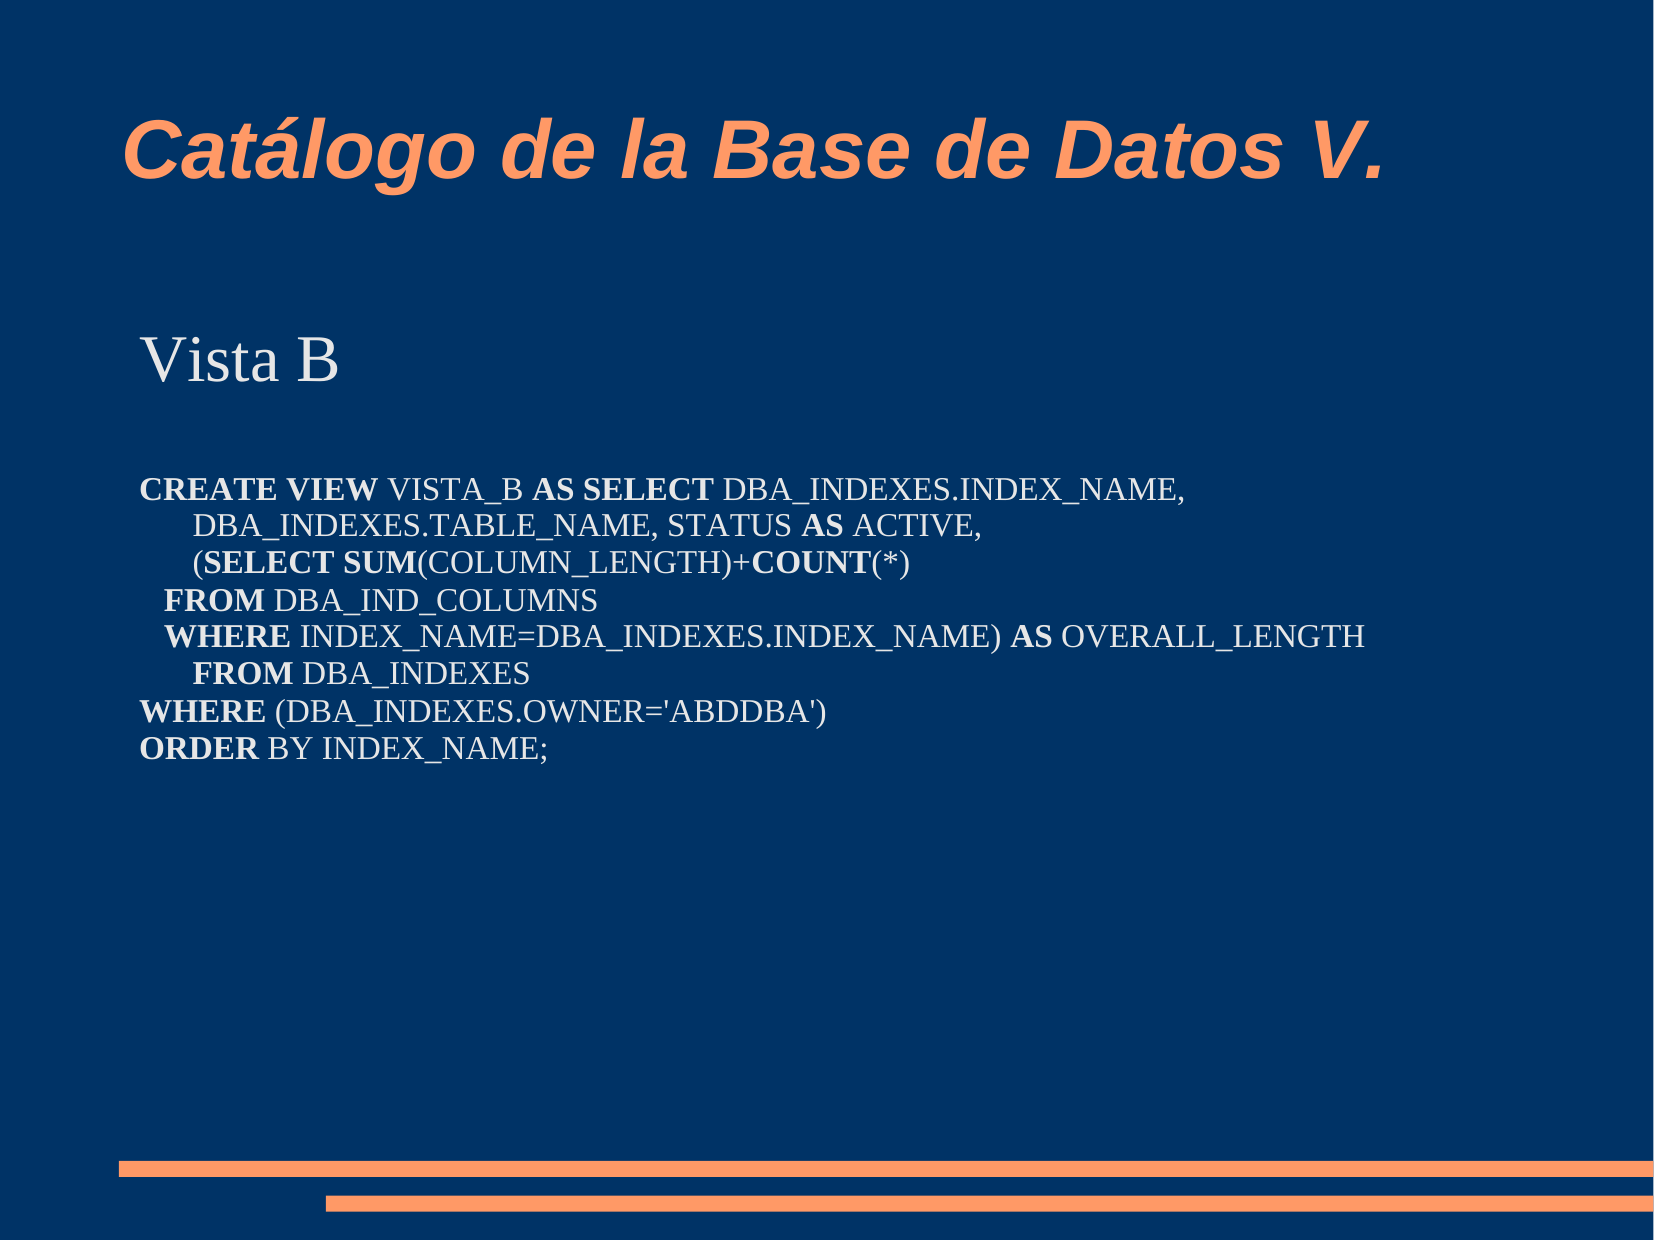

# Catálogo de la Base de Datos V.
Vista B
CREATE VIEW VISTA_B AS SELECT DBA_INDEXES.INDEX_NAME, DBA_INDEXES.TABLE_NAME, STATUS AS ACTIVE,
(SELECT SUM(COLUMN_LENGTH)+COUNT(*)
 FROM DBA_IND_COLUMNS
 WHERE INDEX_NAME=DBA_INDEXES.INDEX_NAME) AS OVERALL_LENGTH
FROM DBA_INDEXES
WHERE (DBA_INDEXES.OWNER='ABDDBA')
ORDER BY INDEX_NAME;